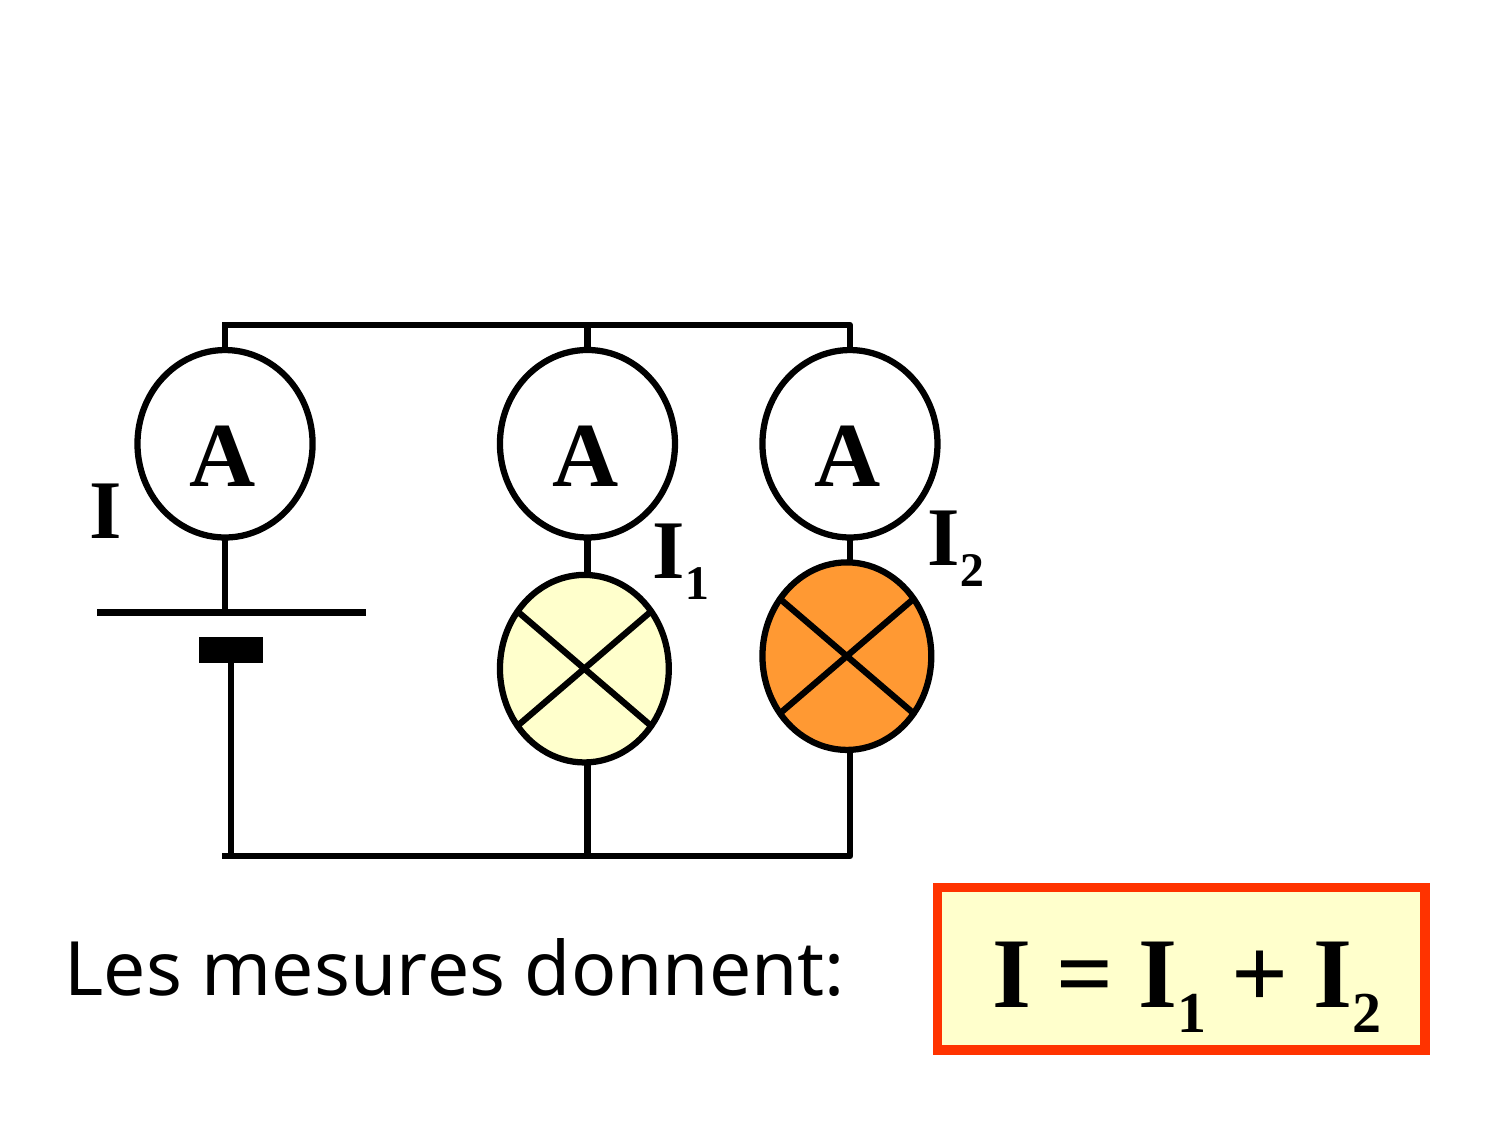

A
I
A
I1
A
I2
I = I1 + I2
Les mesures donnent: